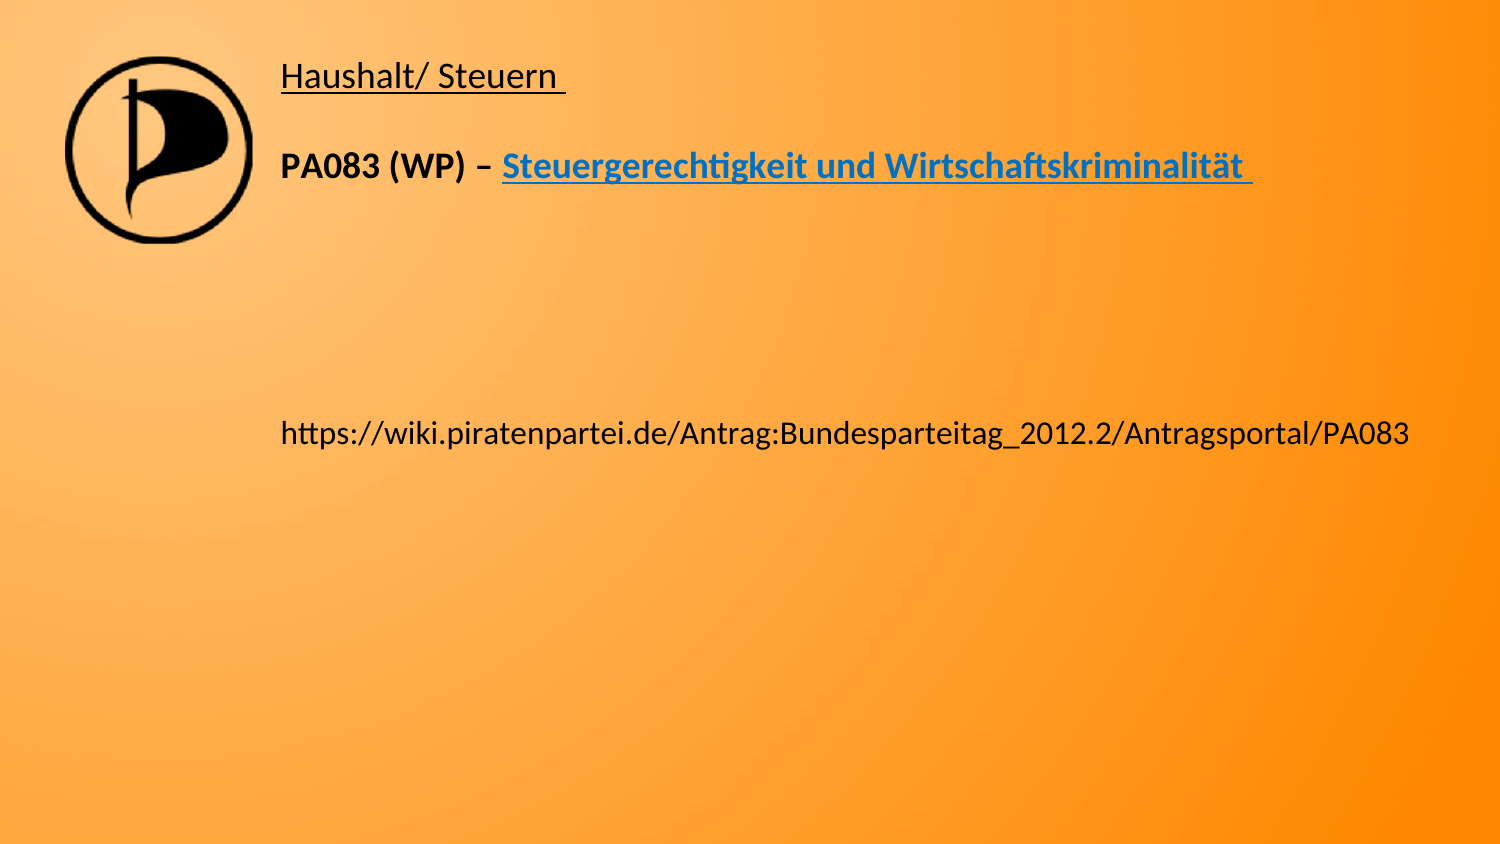

Haushalt/ Steuern
PA083 (WP) – Steuergerechtigkeit und Wirtschaftskriminalität
https://wiki.piratenpartei.de/Antrag:Bundesparteitag_2012.2/Antragsportal/PA083